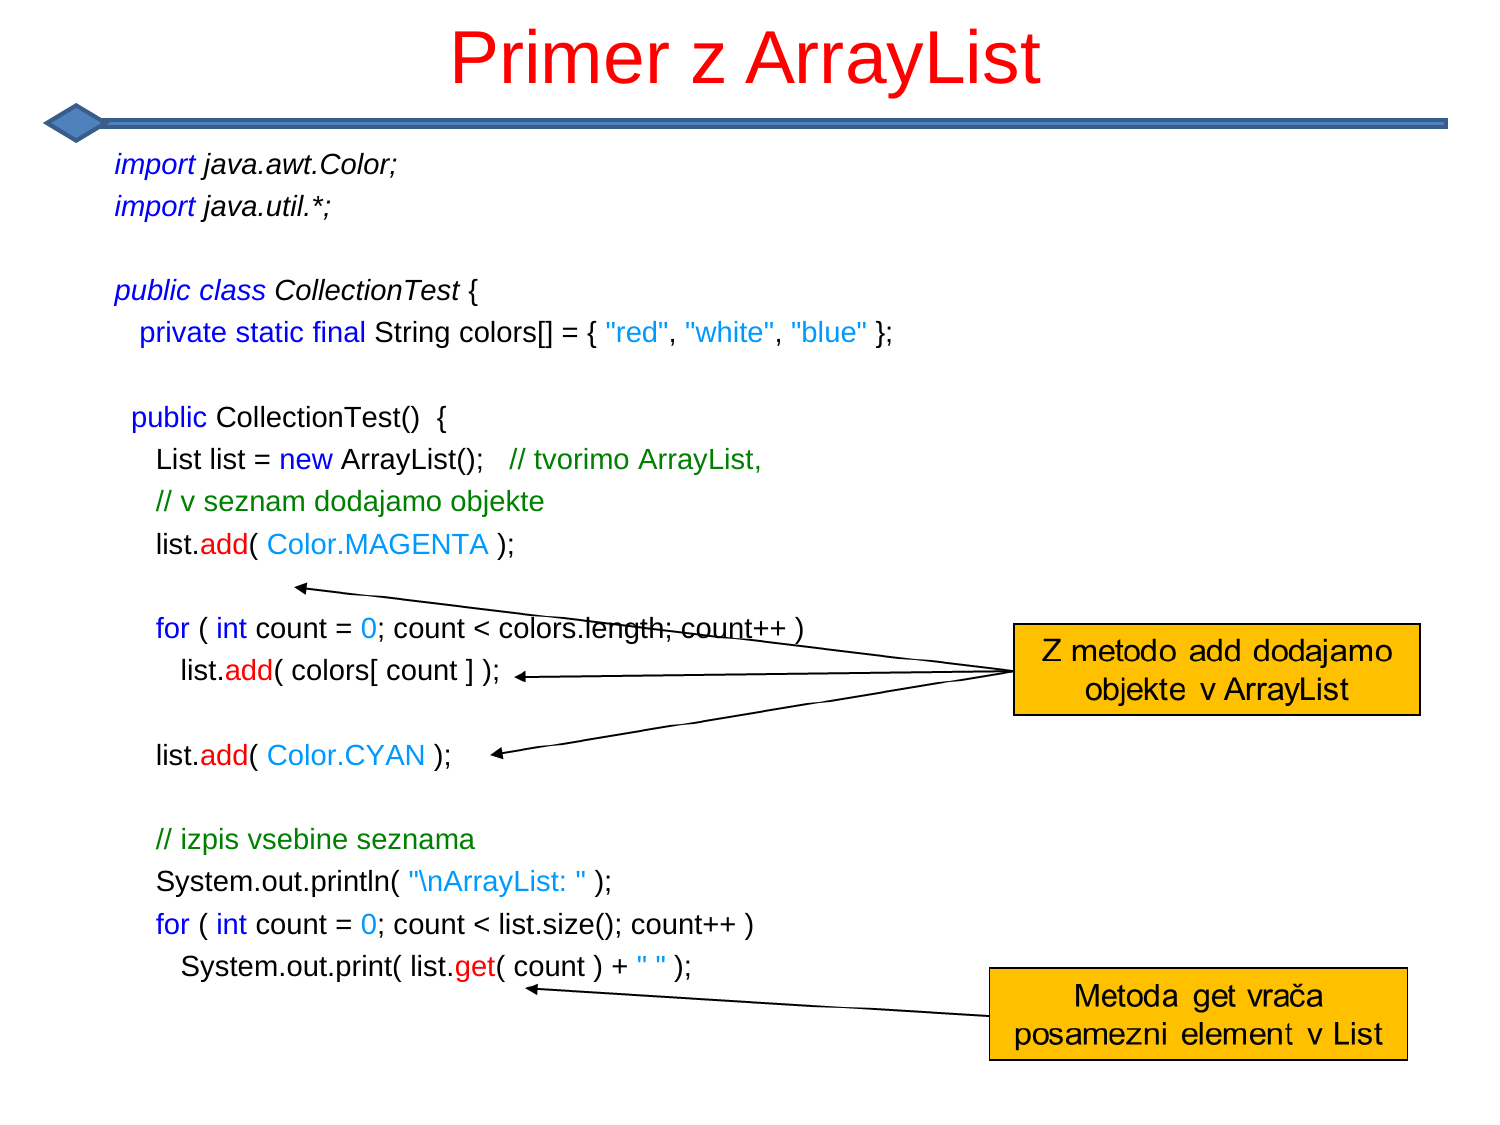

# Primer z ArrayList
 import java.awt.Color;
 import java.util.*;
 public class CollectionTest {
 private static final String colors[] = { "red", "white", "blue" };
 public CollectionTest() {
 List list = new ArrayList(); // tvorimo ArrayList,
 // v seznam dodajamo objekte
 list.add( Color.MAGENTA );
 for ( int count = 0; count < colors.length; count++ )
 list.add( colors[ count ] );
 list.add( Color.CYAN );
 // izpis vsebine seznama
 System.out.println( "\nArrayList: " );
 for ( int count = 0; count < list.size(); count++ )
 System.out.print( list.get( count ) + " " );